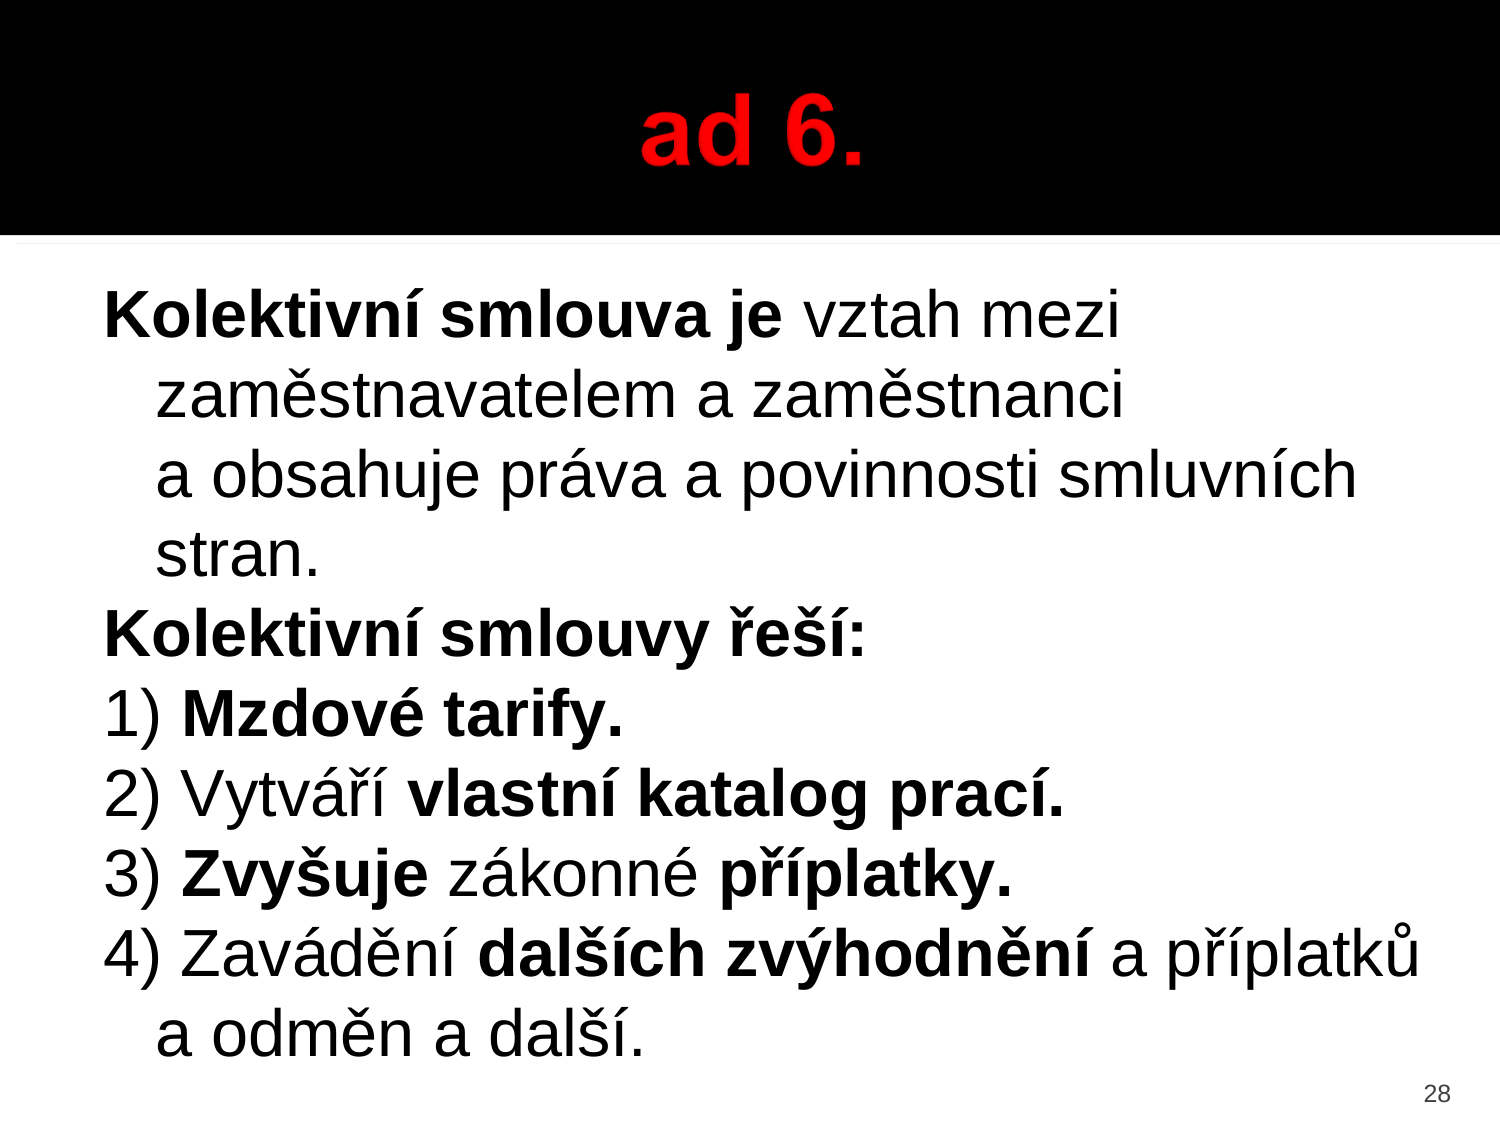

# Kolektivní smlouva je vztah mezi zaměstnavatelem a zaměstnanci a obsahuje práva a povinnosti smluvních stran.
Kolektivní smlouvy řeší:
1) Mzdové tarify.
2) Vytváří vlastní katalog prací.
3) Zvyšuje zákonné příplatky.
4) Zavádění dalších zvýhodnění a příplatků a odměn a další.